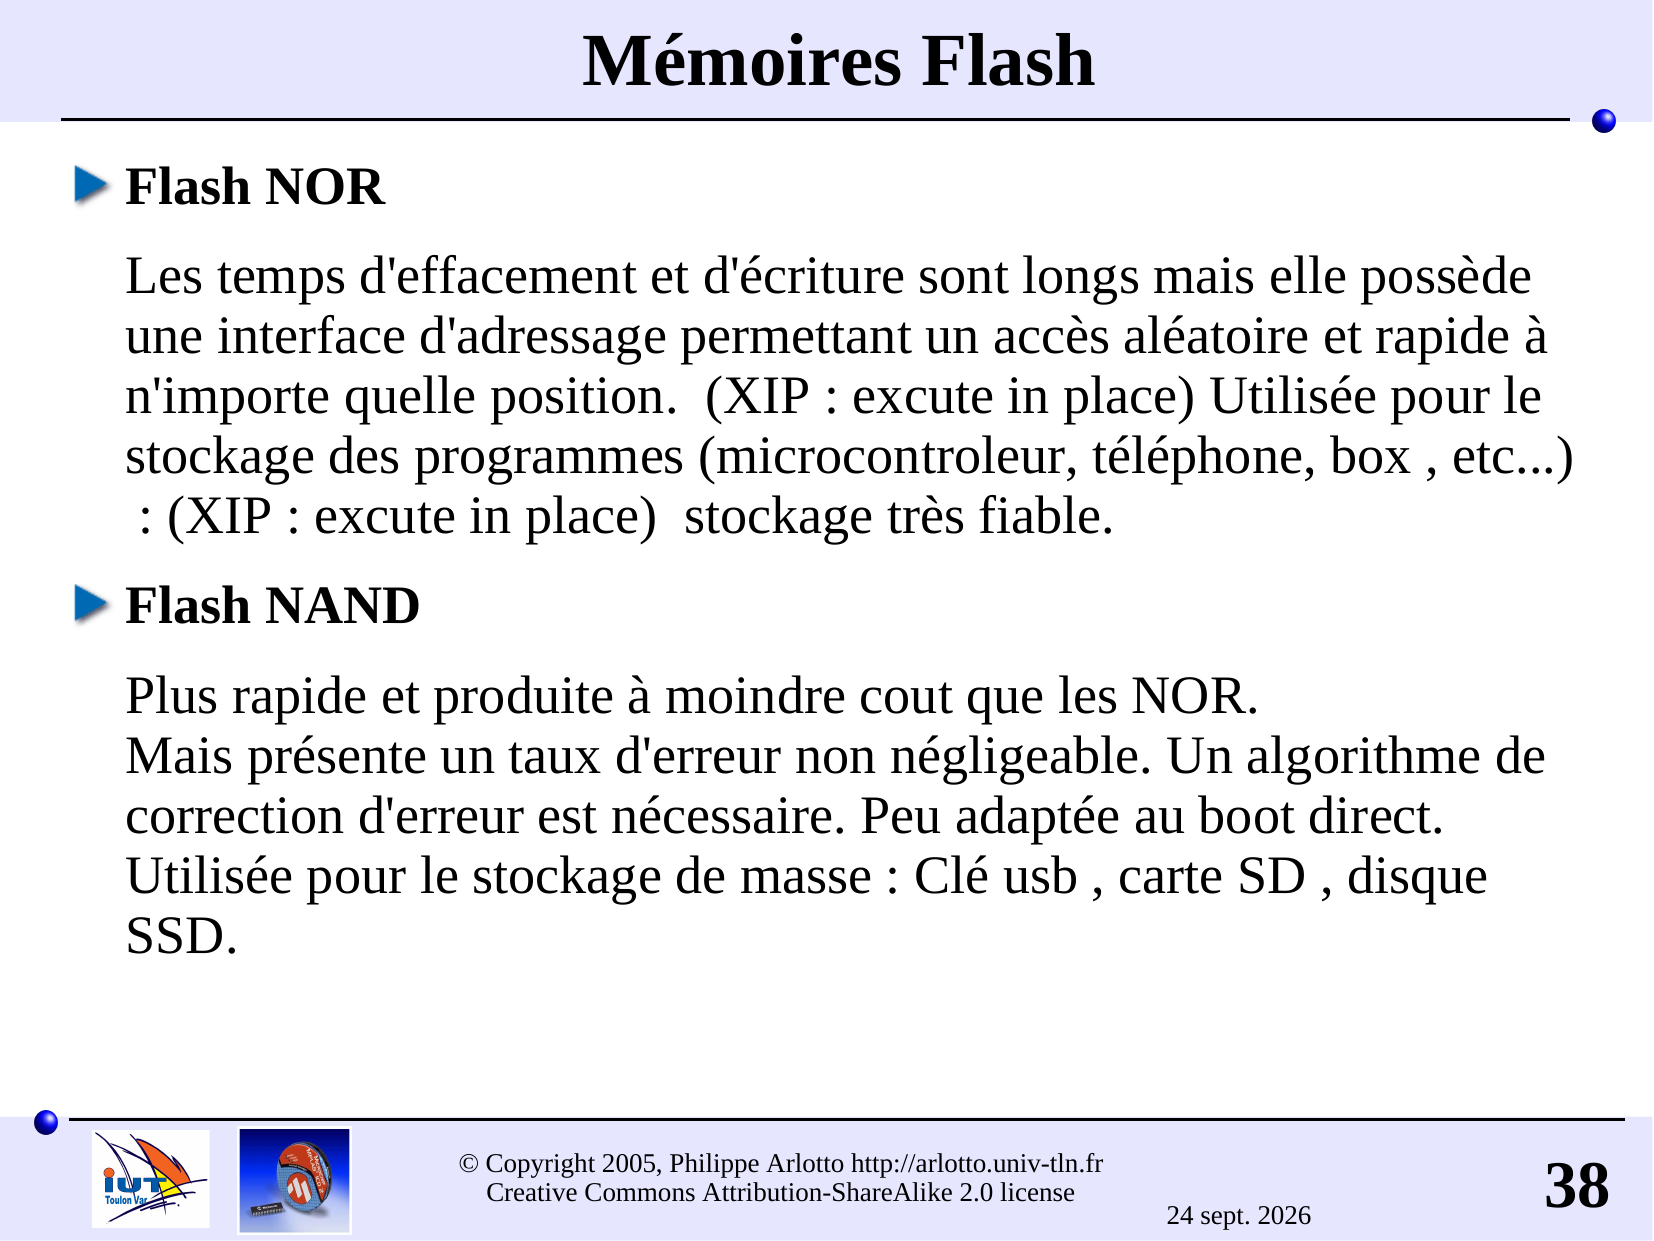

# Mémoires Flash
Flash NOR
Les temps d'effacement et d'écriture sont longs mais elle possède une interface d'adressage permettant un accès aléatoire et rapide à n'importe quelle position. (XIP : excute in place) Utilisée pour le stockage des programmes (microcontroleur, téléphone, box , etc...) : (XIP : excute in place) stockage très fiable.
Flash NAND
Plus rapide et produite à moindre cout que les NOR.
Mais présente un taux d'erreur non négligeable. Un algorithme de correction d'erreur est nécessaire. Peu adaptée au boot direct. Utilisée pour le stockage de masse : Clé usb , carte SD , disque SSD.